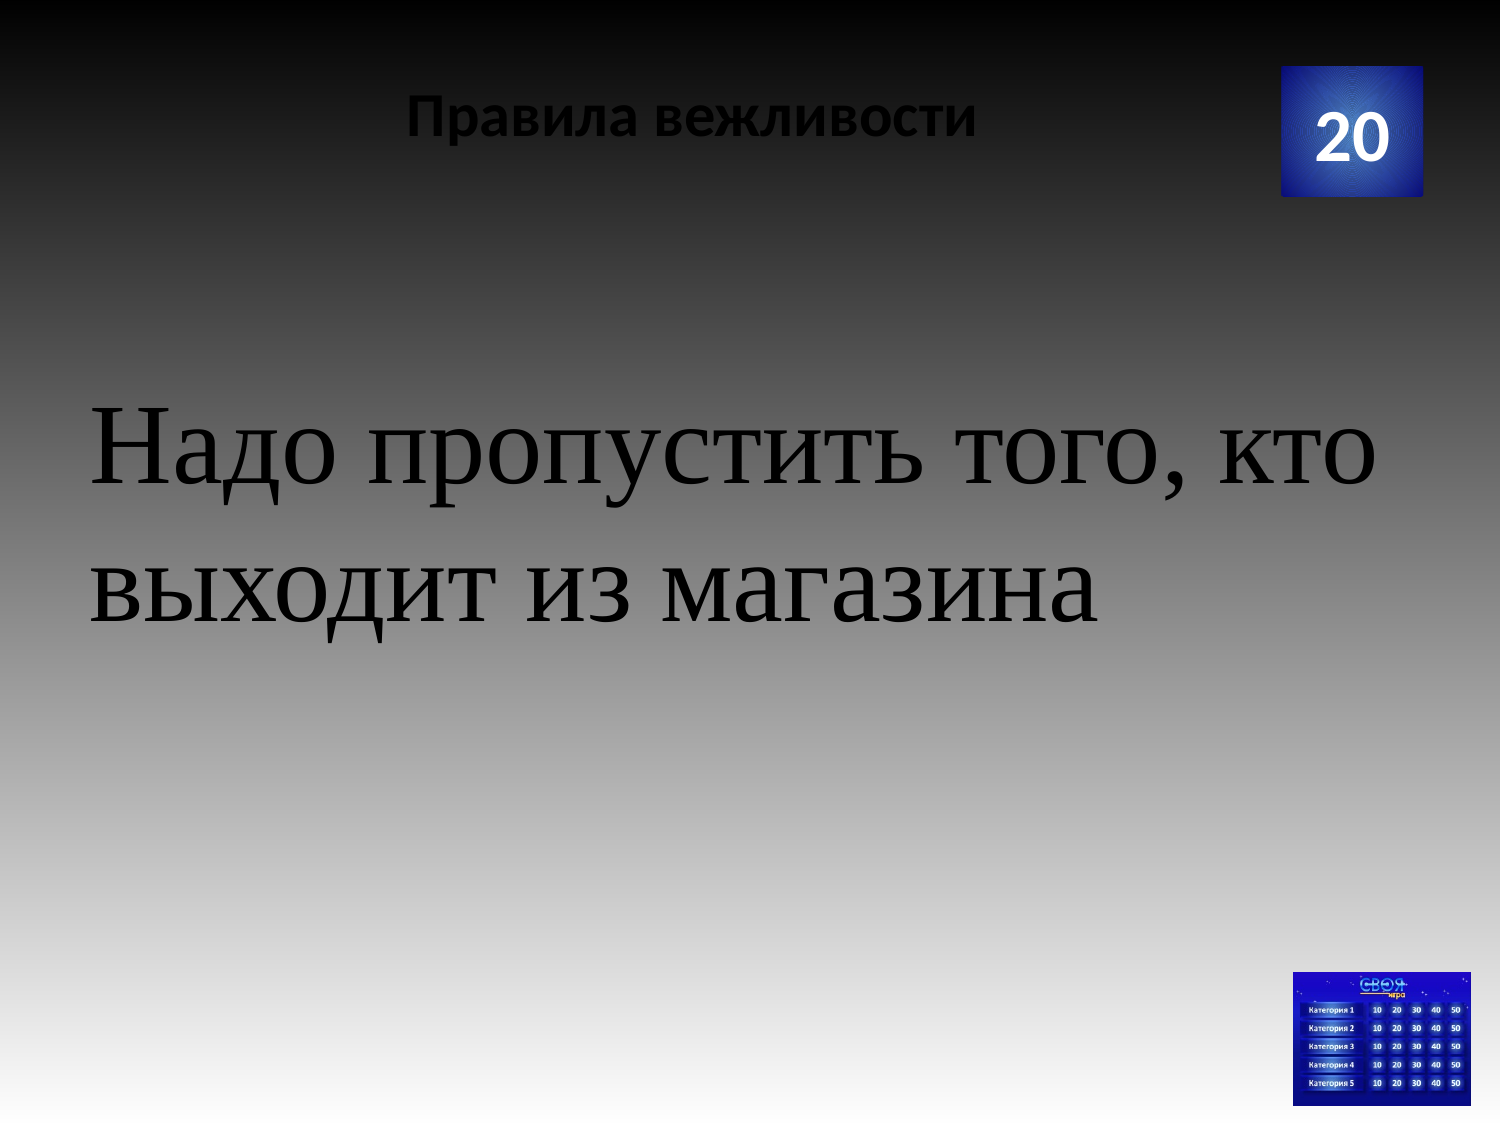

# Правила вежливости
20
Надо пропустить того, кто выходит из магазина